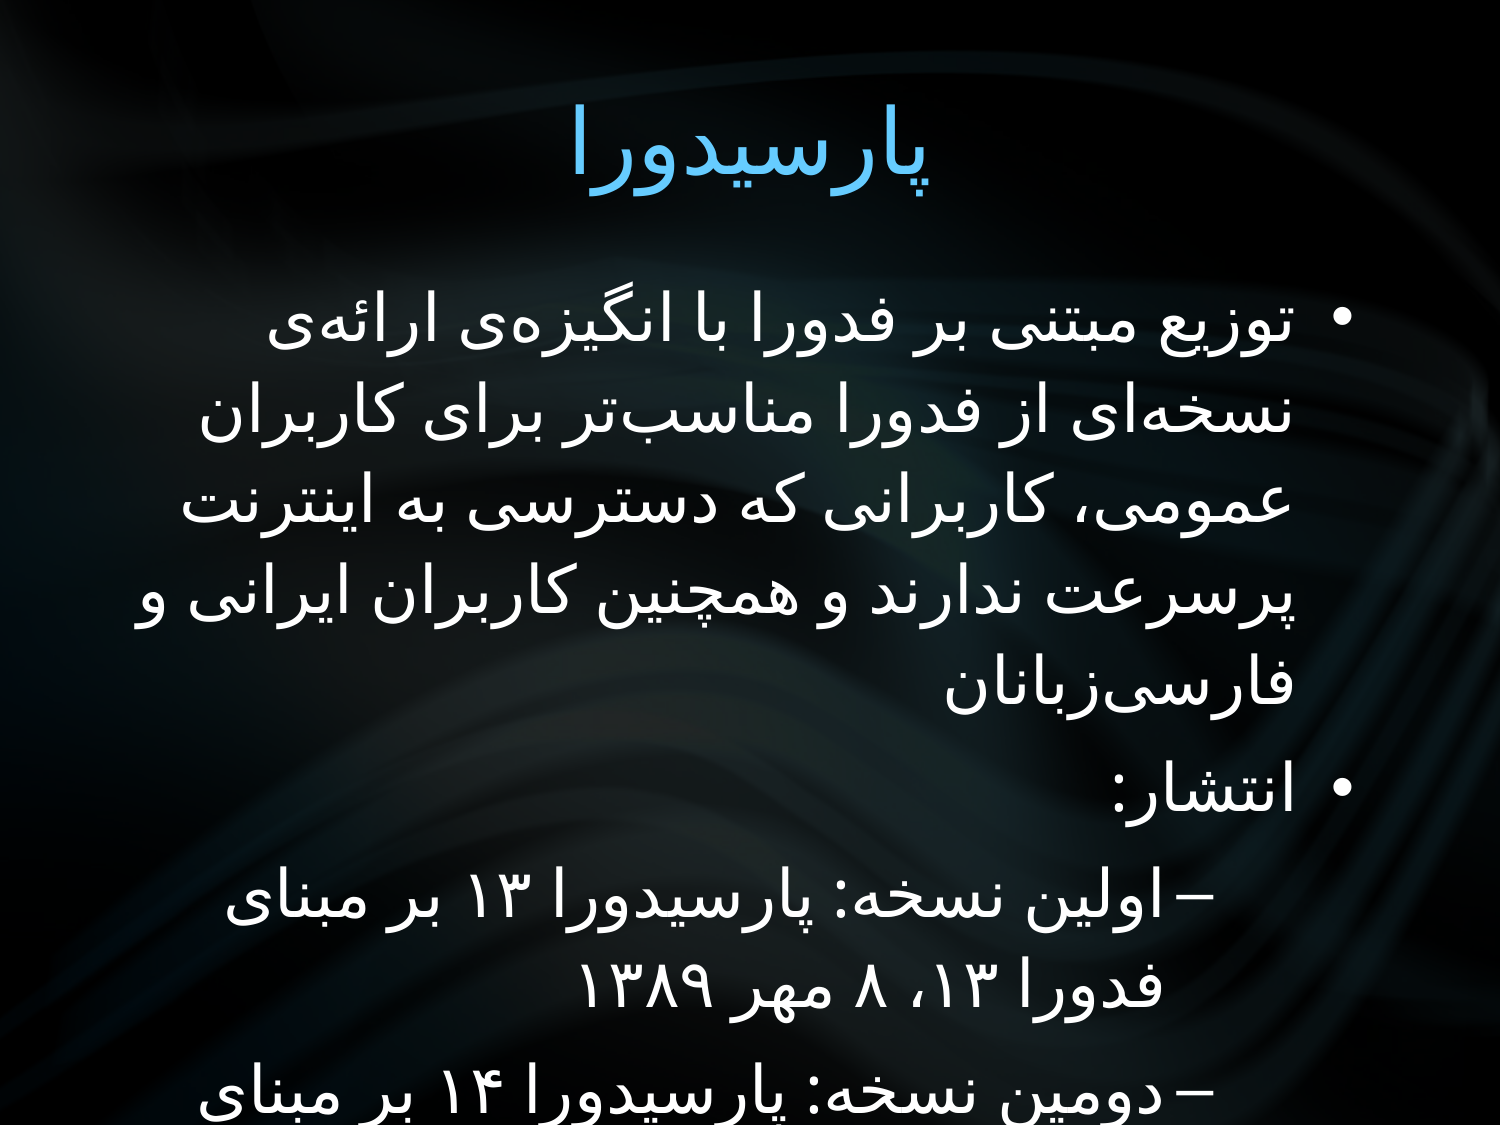

# پارسیدورا
توزیع مبتنی بر فدورا با انگیزه‌ی ارائه‌ی نسخه‌ای از فدورا مناسب‌تر برای کاربران عمومی، کاربرانی که دسترسی به اینترنت پرسرعت ندارند و همچنین کاربران ایرانی و فارسی‌زبانان
انتشار:
اولین نسخه: پارسیدورا ۱۳ بر مبنای فدورا ۱۳، ۸ مهر ۱۳۸۹
دومین نسخه: پارسیدورا ۱۴ بر مبنای فدورا ۱۴، ۲ بهمن ۱۳۸۹
نسخه‌ی سوم: پارسیدورا ۱۵، ۱۷ مرداد ۱۳۹۰